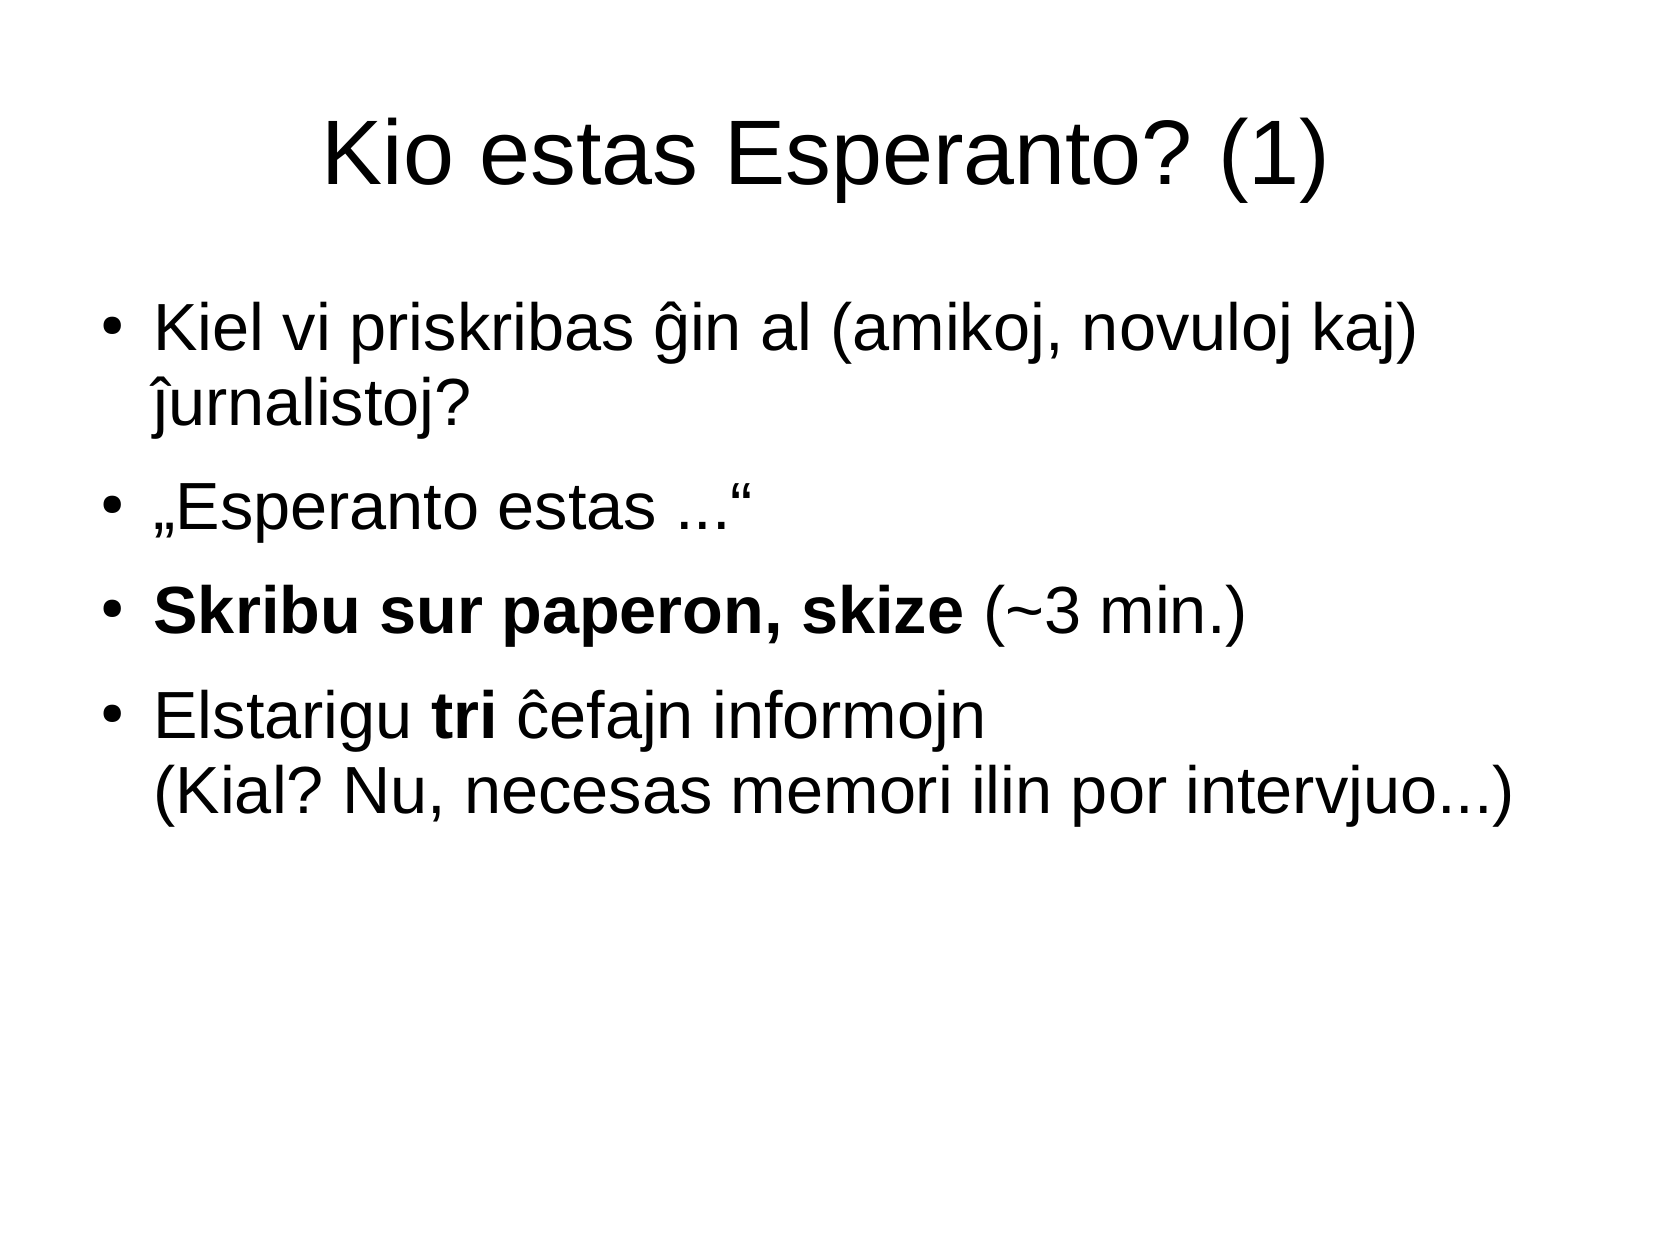

# Kio estas Esperanto? (1)
Kiel vi priskribas ĝin al (amikoj, novuloj kaj) ĵurnalistoj?
„Esperanto estas ...“
Skribu sur paperon, skize (~3 min.)
Elstarigu tri ĉefajn informojn
(Kial? Nu, necesas memori ilin por intervjuo...)